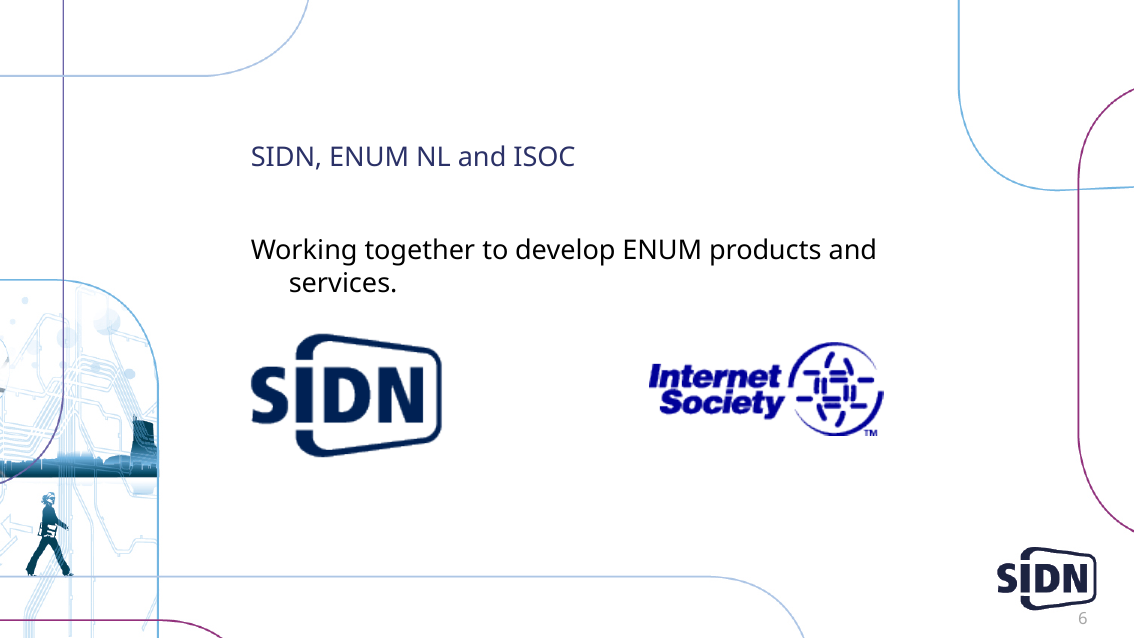

# SIDN, ENUM NL and ISOC
Working together to develop ENUM products and services.